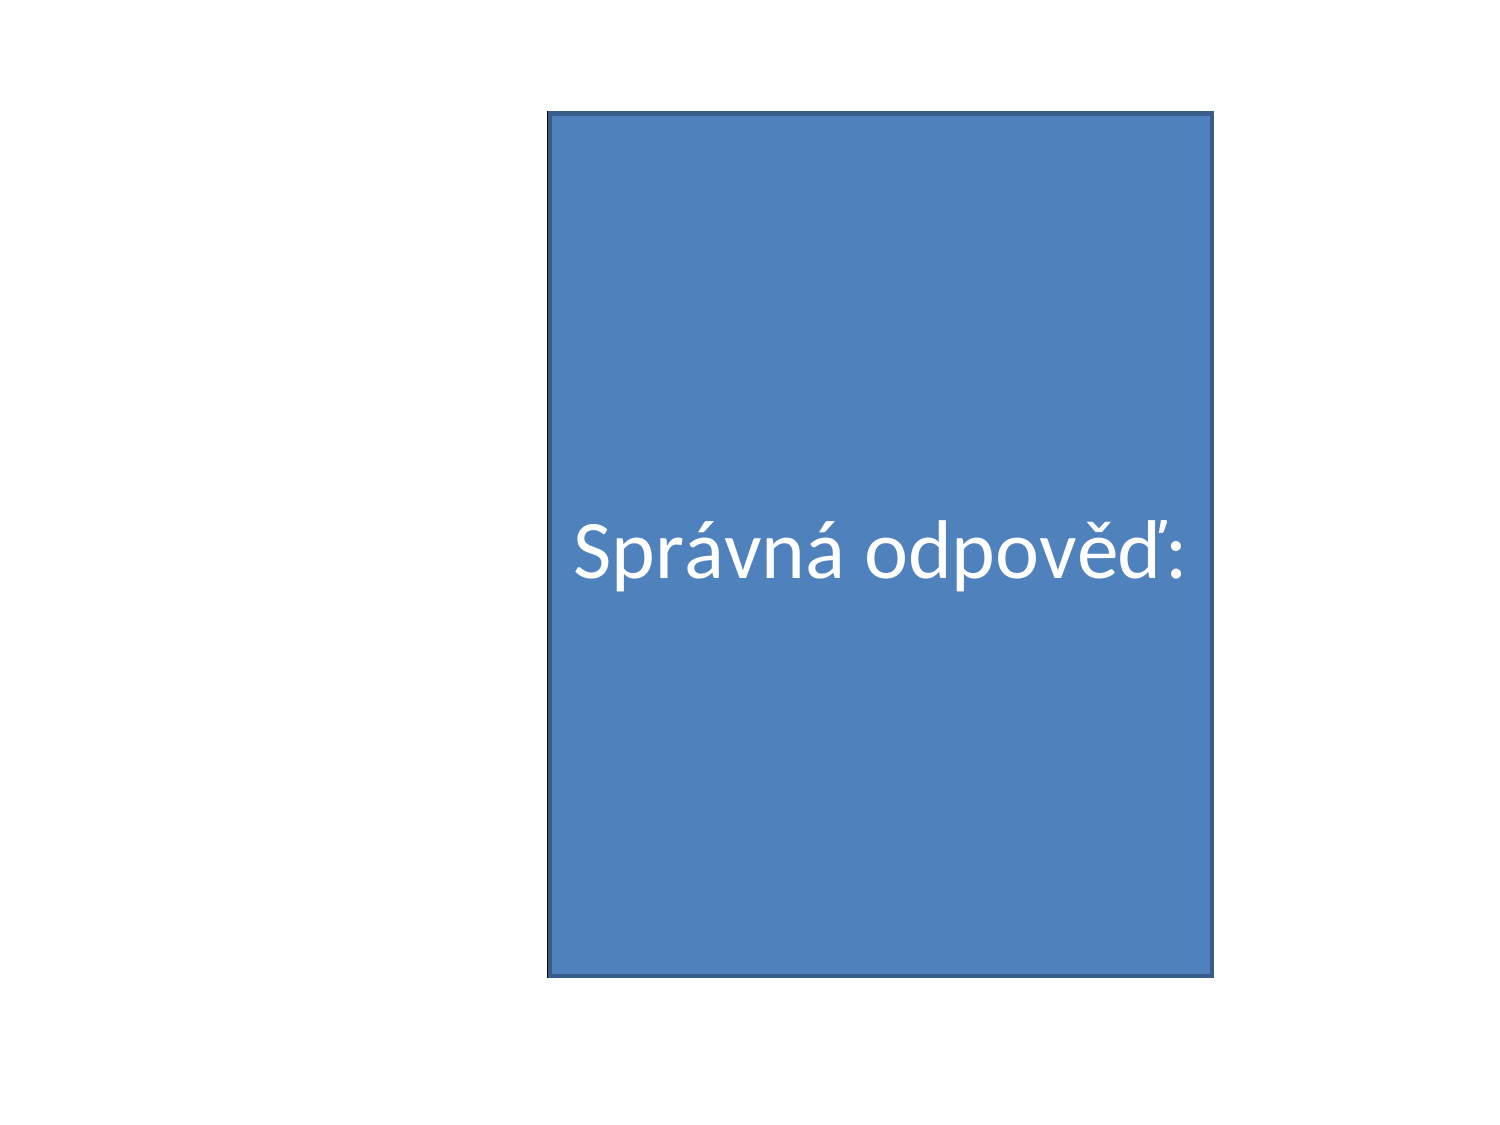

Správná odpověď:
V tabulce pro ZŠ–CH1 ve
3. sloupci od českého a
latinského názvu chemického
prvku najdeme pod hustotou
 = 7 870 prvek železo.
kg
3
m
Žlutá krychlička je zhotovena
ze železa.